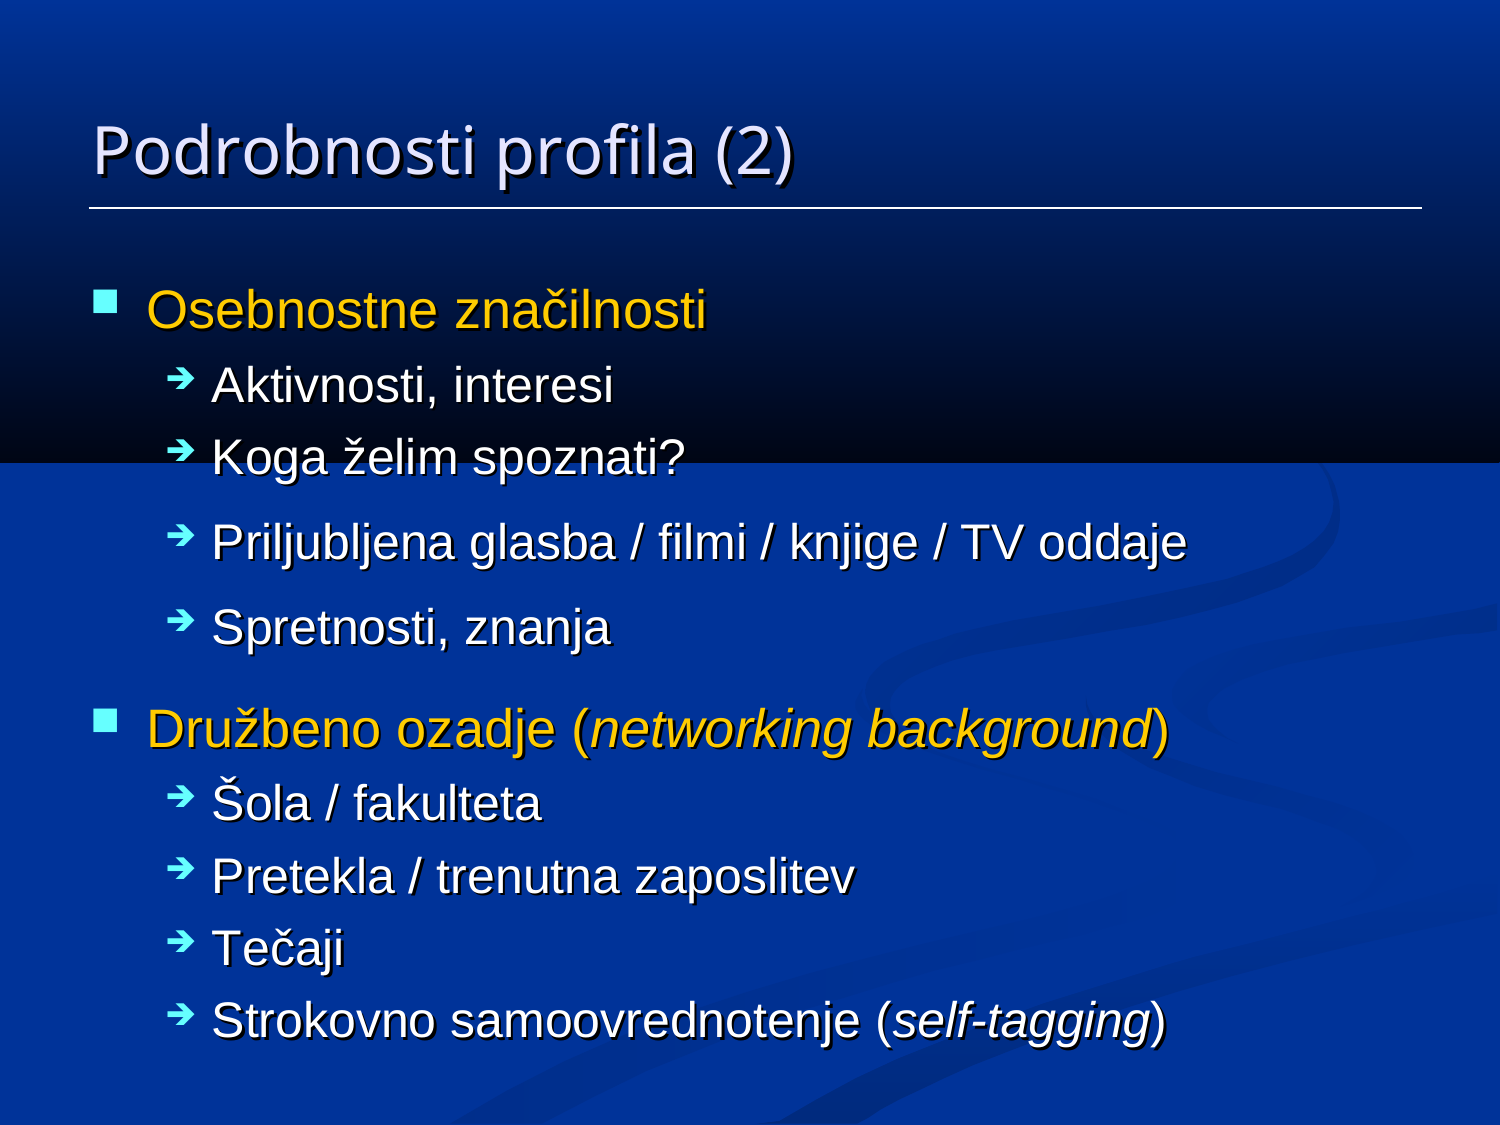

Podrobnosti profila (2)
# Osebnostne značilnosti
Aktivnosti, interesi
Koga želim spoznati?
Priljubljena glasba / filmi / knjige / TV oddaje
Spretnosti, znanja
Družbeno ozadje (networking background)
Šola / fakulteta
Pretekla / trenutna zaposlitev
Tečaji
Strokovno samoovrednotenje (self-tagging)